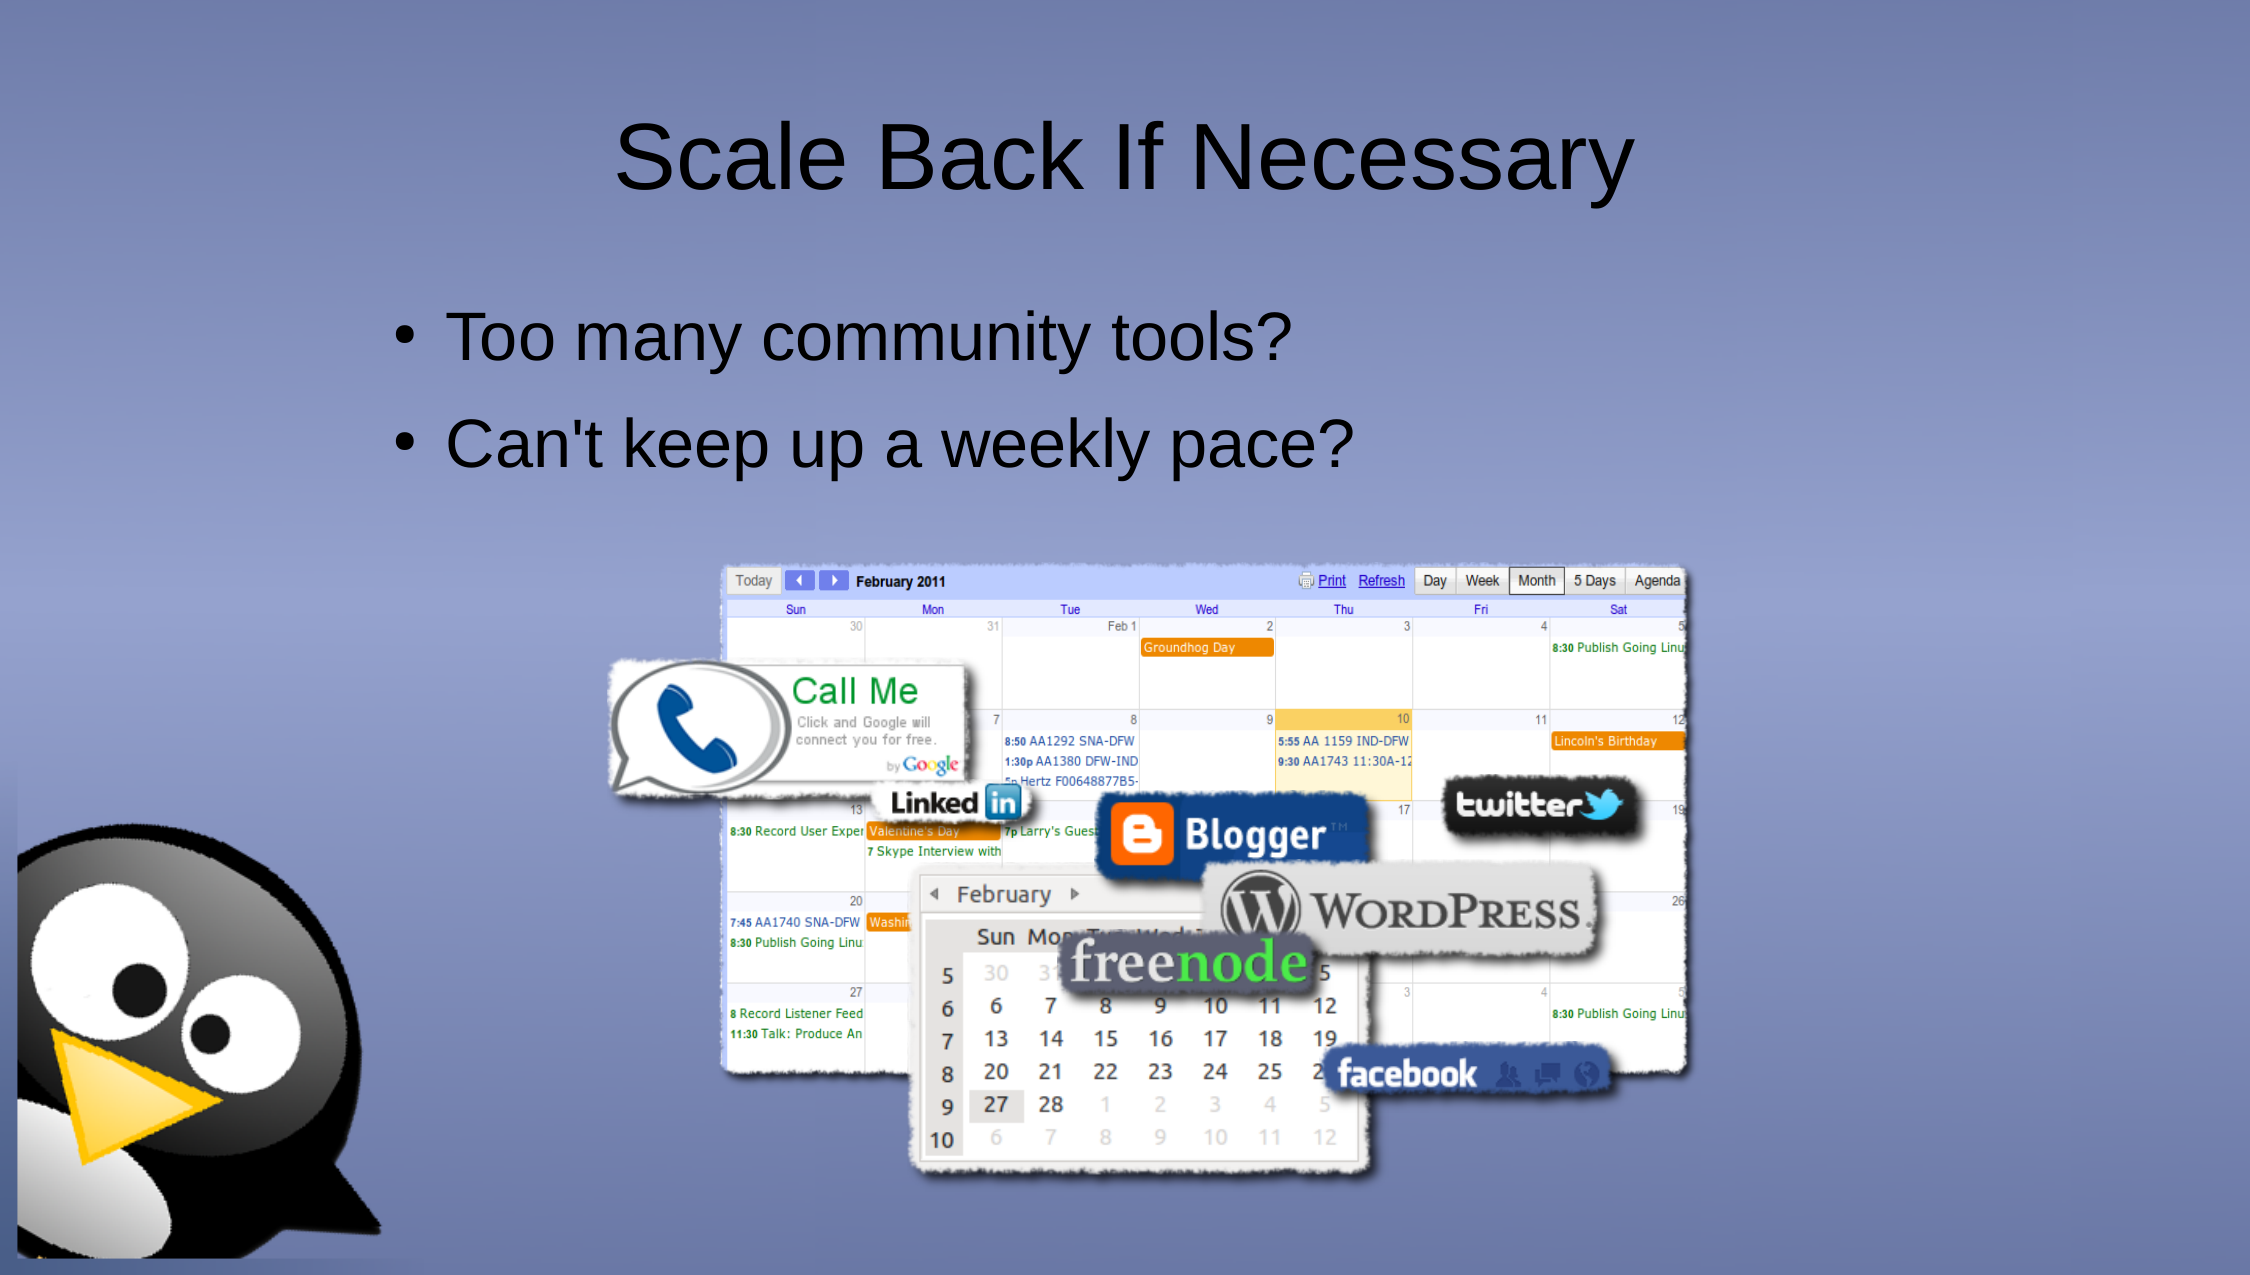

# Scale Back If Necessary
Too many community tools?
Can't keep up a weekly pace?